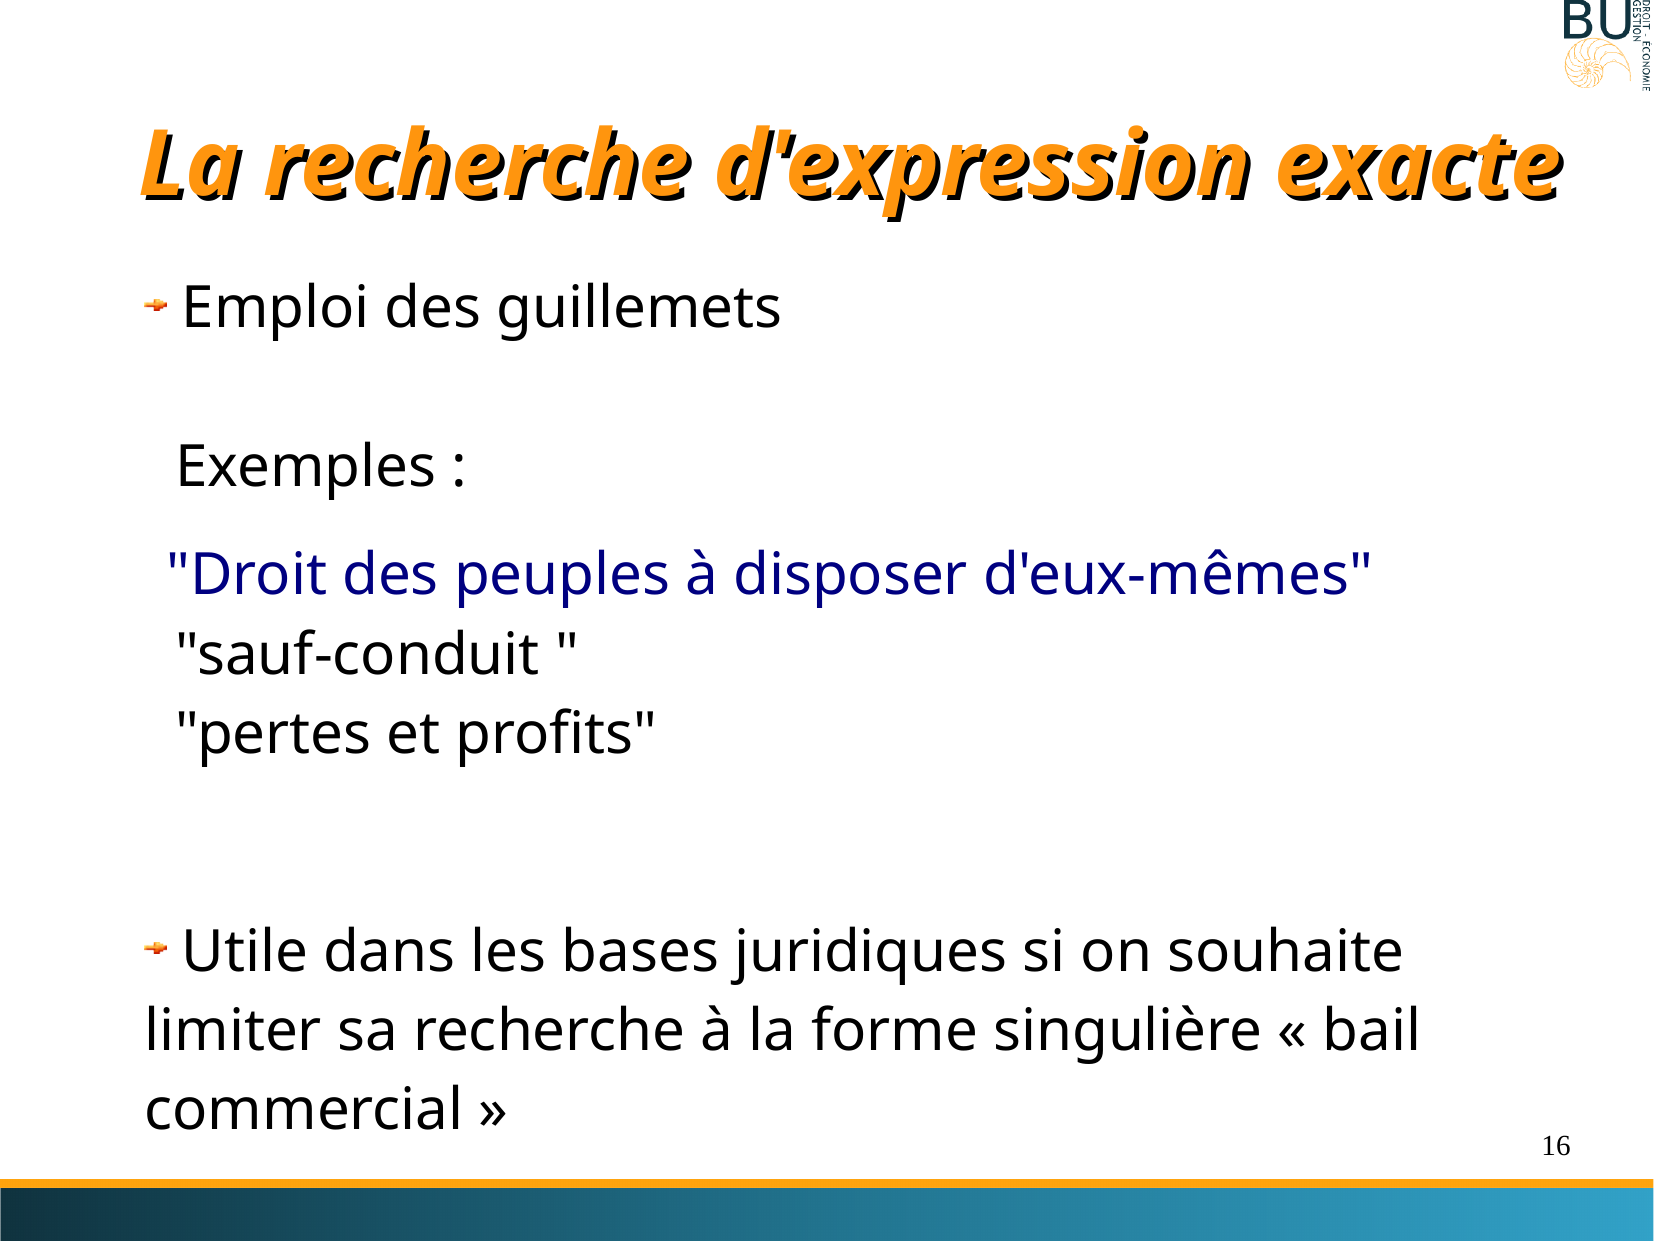

# La recherche d'expression exacte
 Emploi des guillemets
 Exemples :
"Droit des peuples à disposer d'eux-mêmes"
 "sauf-conduit "
 "pertes et profits"
 Utile dans les bases juridiques si on souhaite limiter sa recherche à la forme singulière « bail commercial »
16